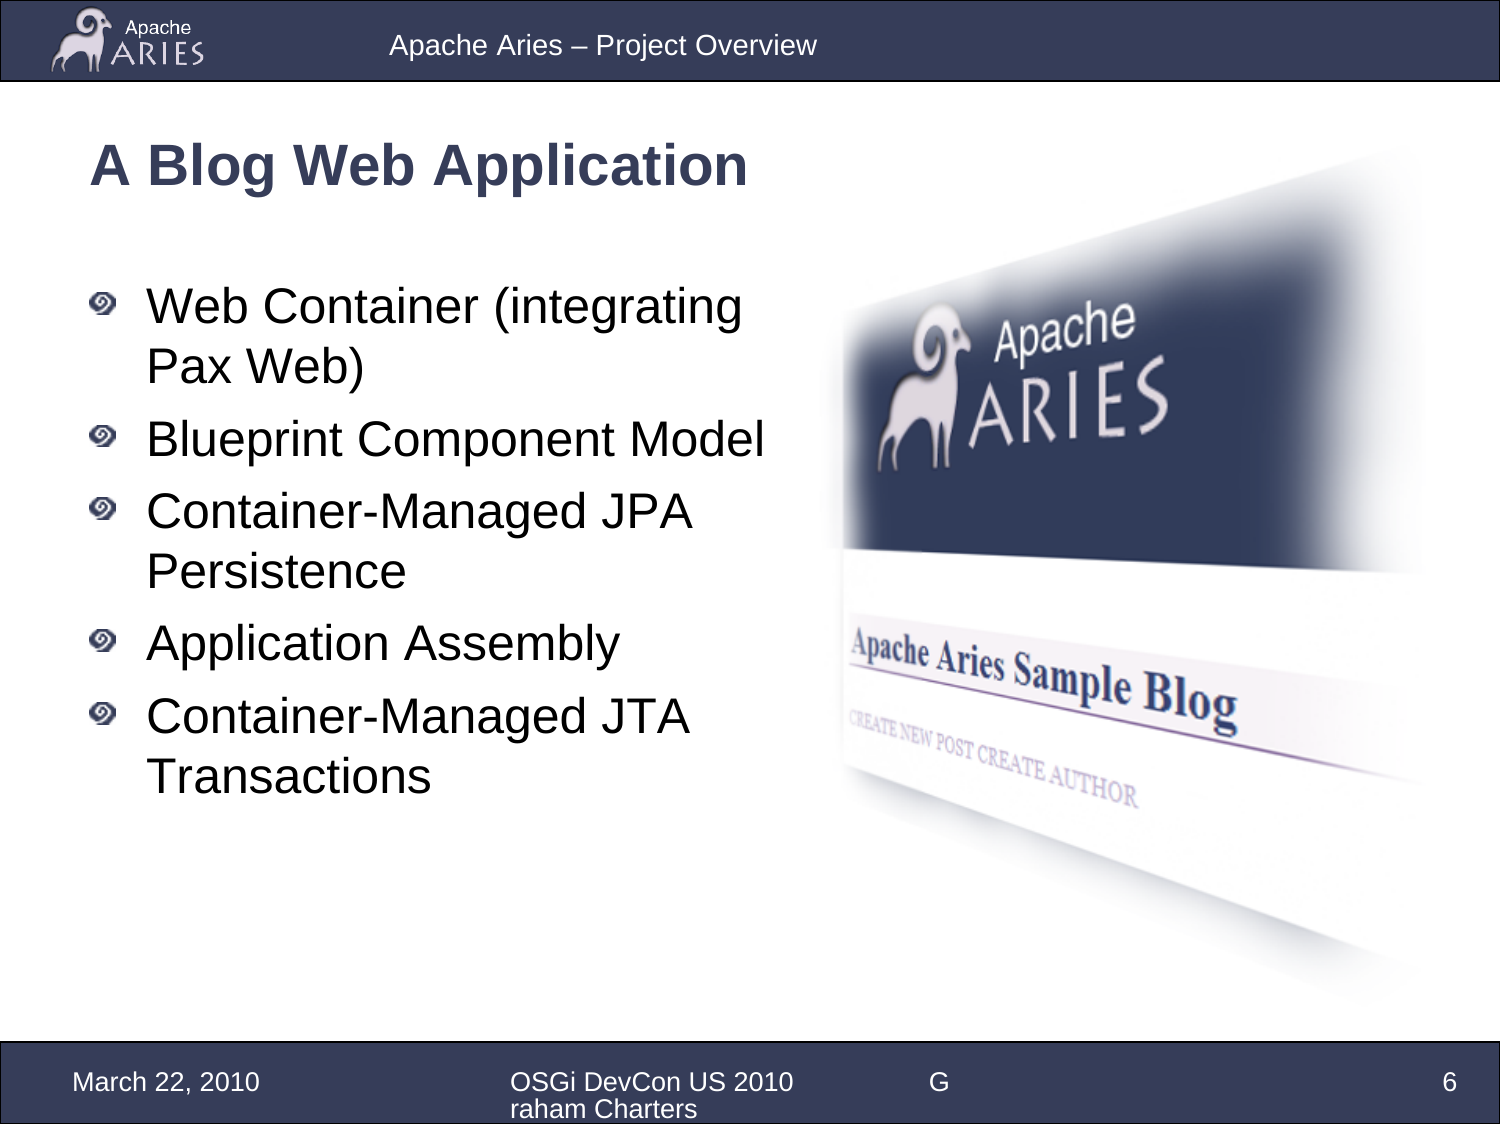

# A Blog Web Application
Web Container (integrating Pax Web)
Blueprint Component Model
Container-Managed JPA Persistence
Application Assembly
Container-Managed JTA Transactions
March 22, 2010
OSGi DevCon US 2010 Graham Charters
6